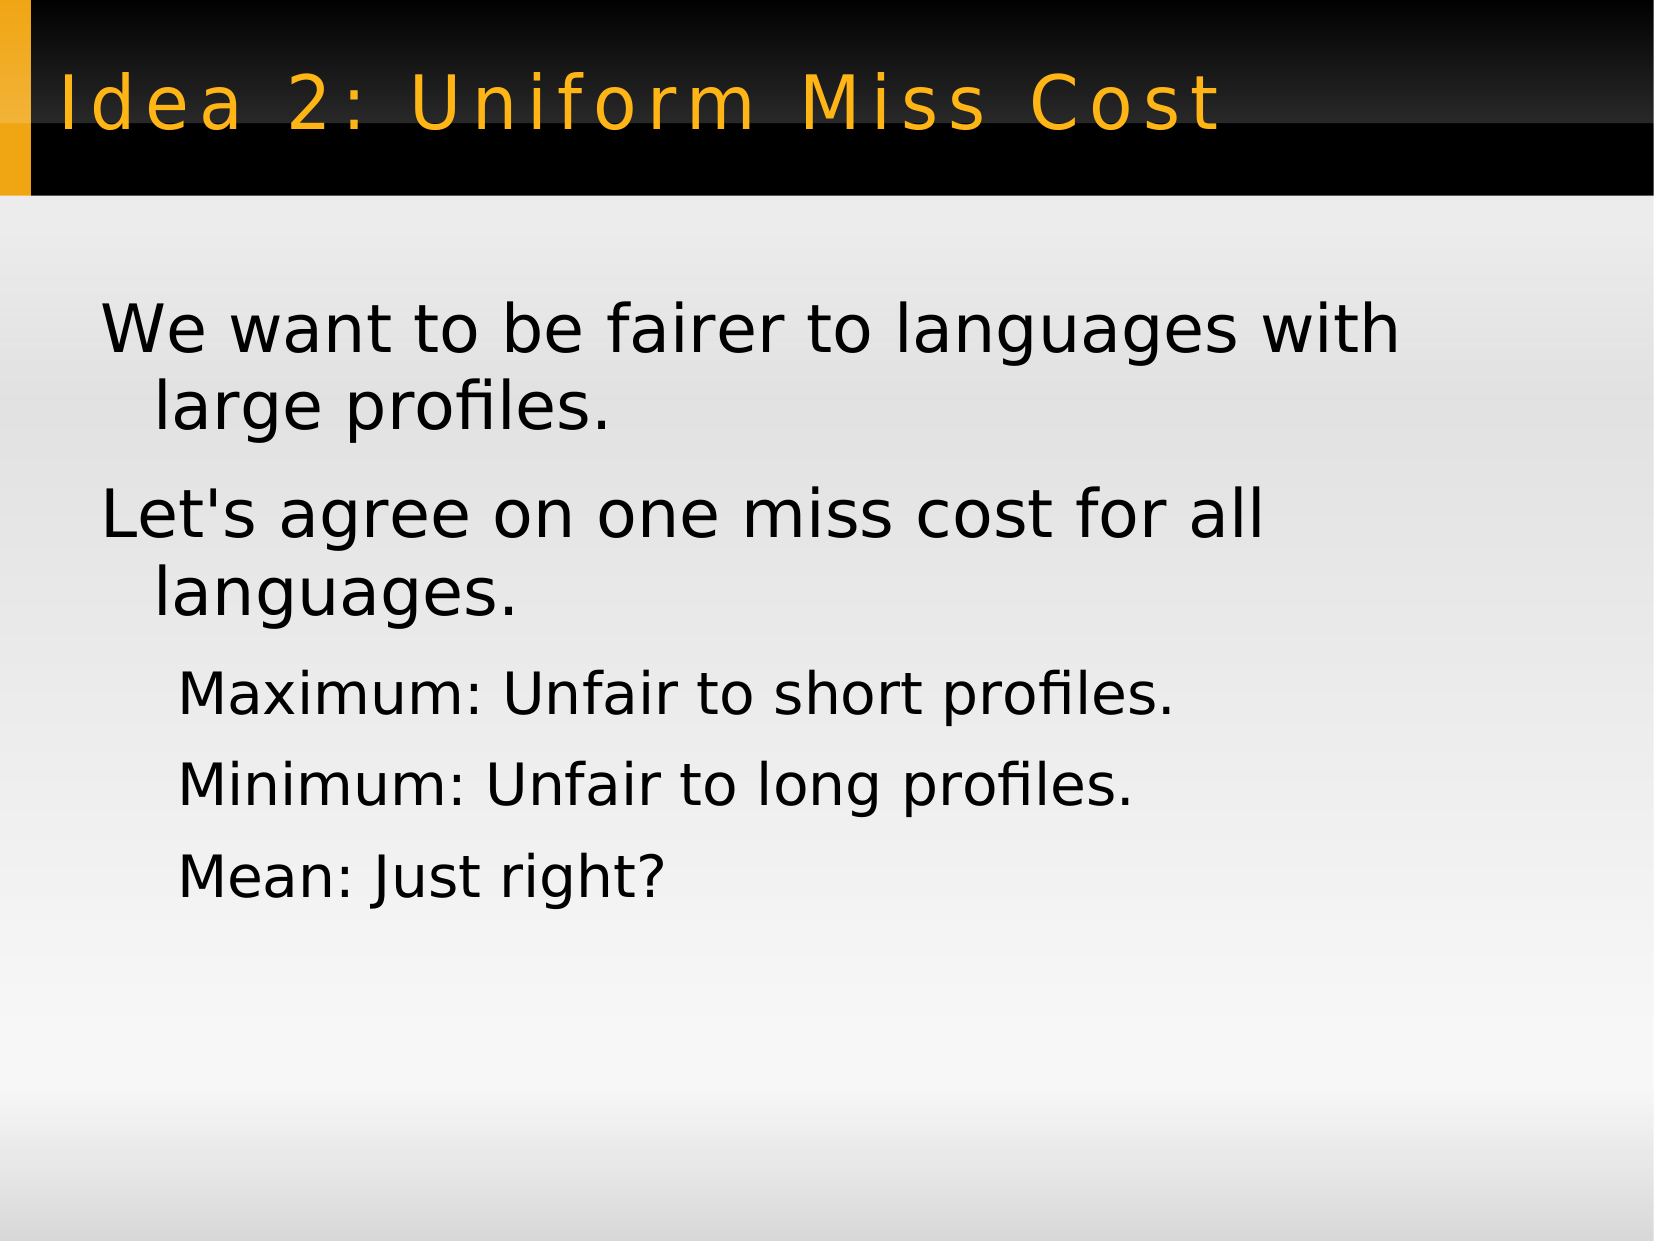

# Idea 2: Uniform Miss Cost
We want to be fairer to languages with large profiles.
Let's agree on one miss cost for all languages.
Maximum: Unfair to short profiles.
Minimum: Unfair to long profiles.
Mean: Just right?